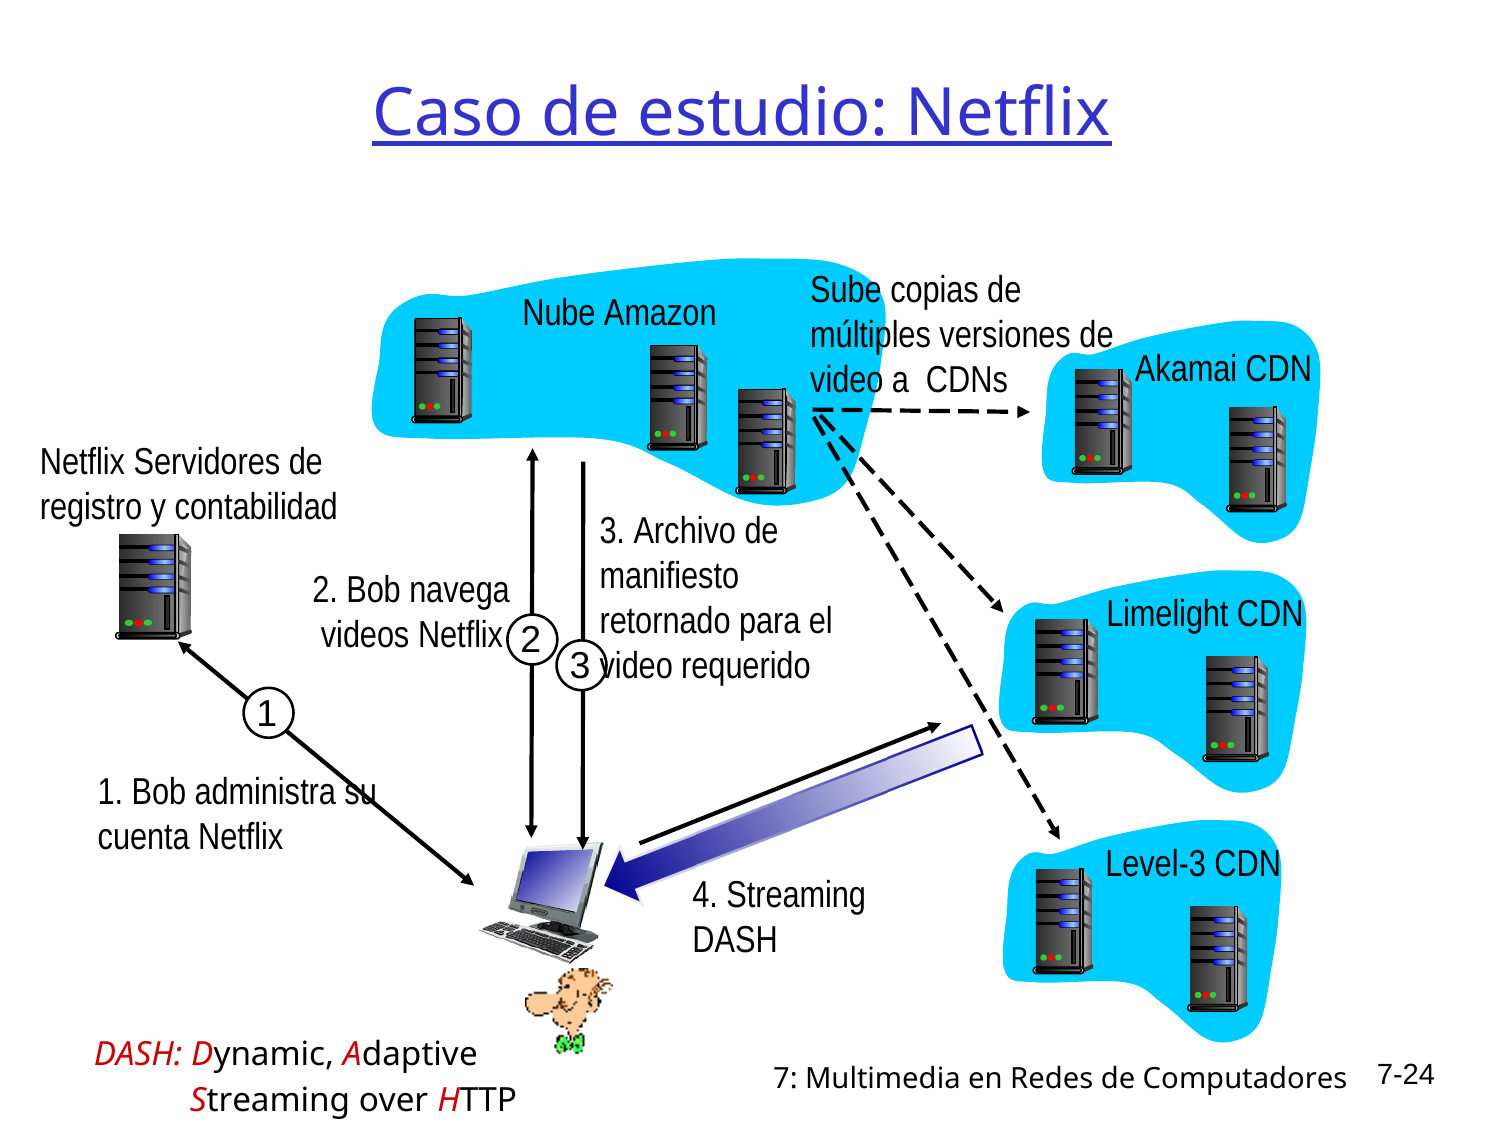

# Caso de estudio: Netflix
Sube copias de múltiples versiones de video a CDNs
Nube Amazon
Akamai CDN
Netflix Servidores de registro y contabilidad
3. Archivo de manifiesto retornado para el video requerido
2. Bob navega
 videos Netflix
Limelight CDN
2
3
1
1. Bob administra su cuenta Netflix
Level-3 CDN
4. Streaming DASH
DASH: Dynamic, Adaptive
 Streaming over HTTP
24